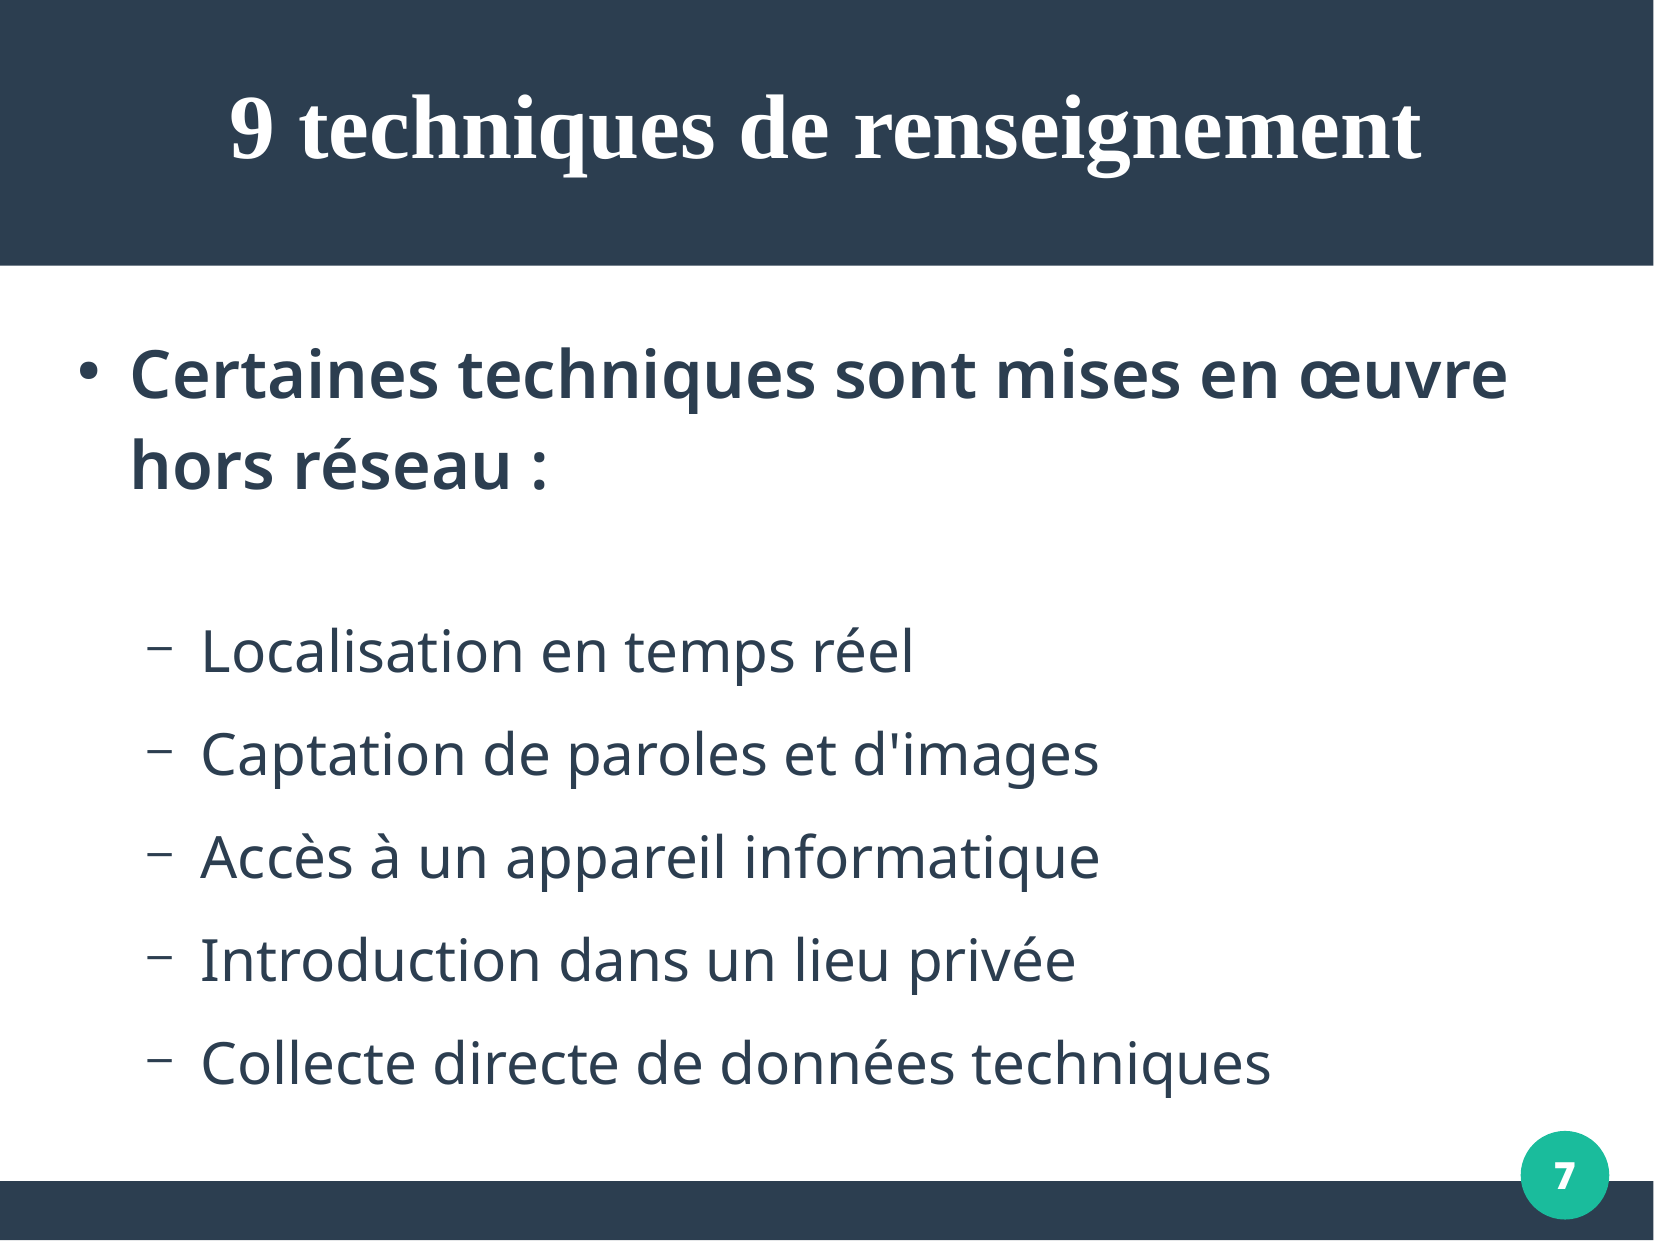

# 9 techniques de renseignement
Certaines techniques sont mises en œuvre hors réseau :
Localisation en temps réel
Captation de paroles et d'images
Accès à un appareil informatique
Introduction dans un lieu privée
Collecte directe de données techniques
7